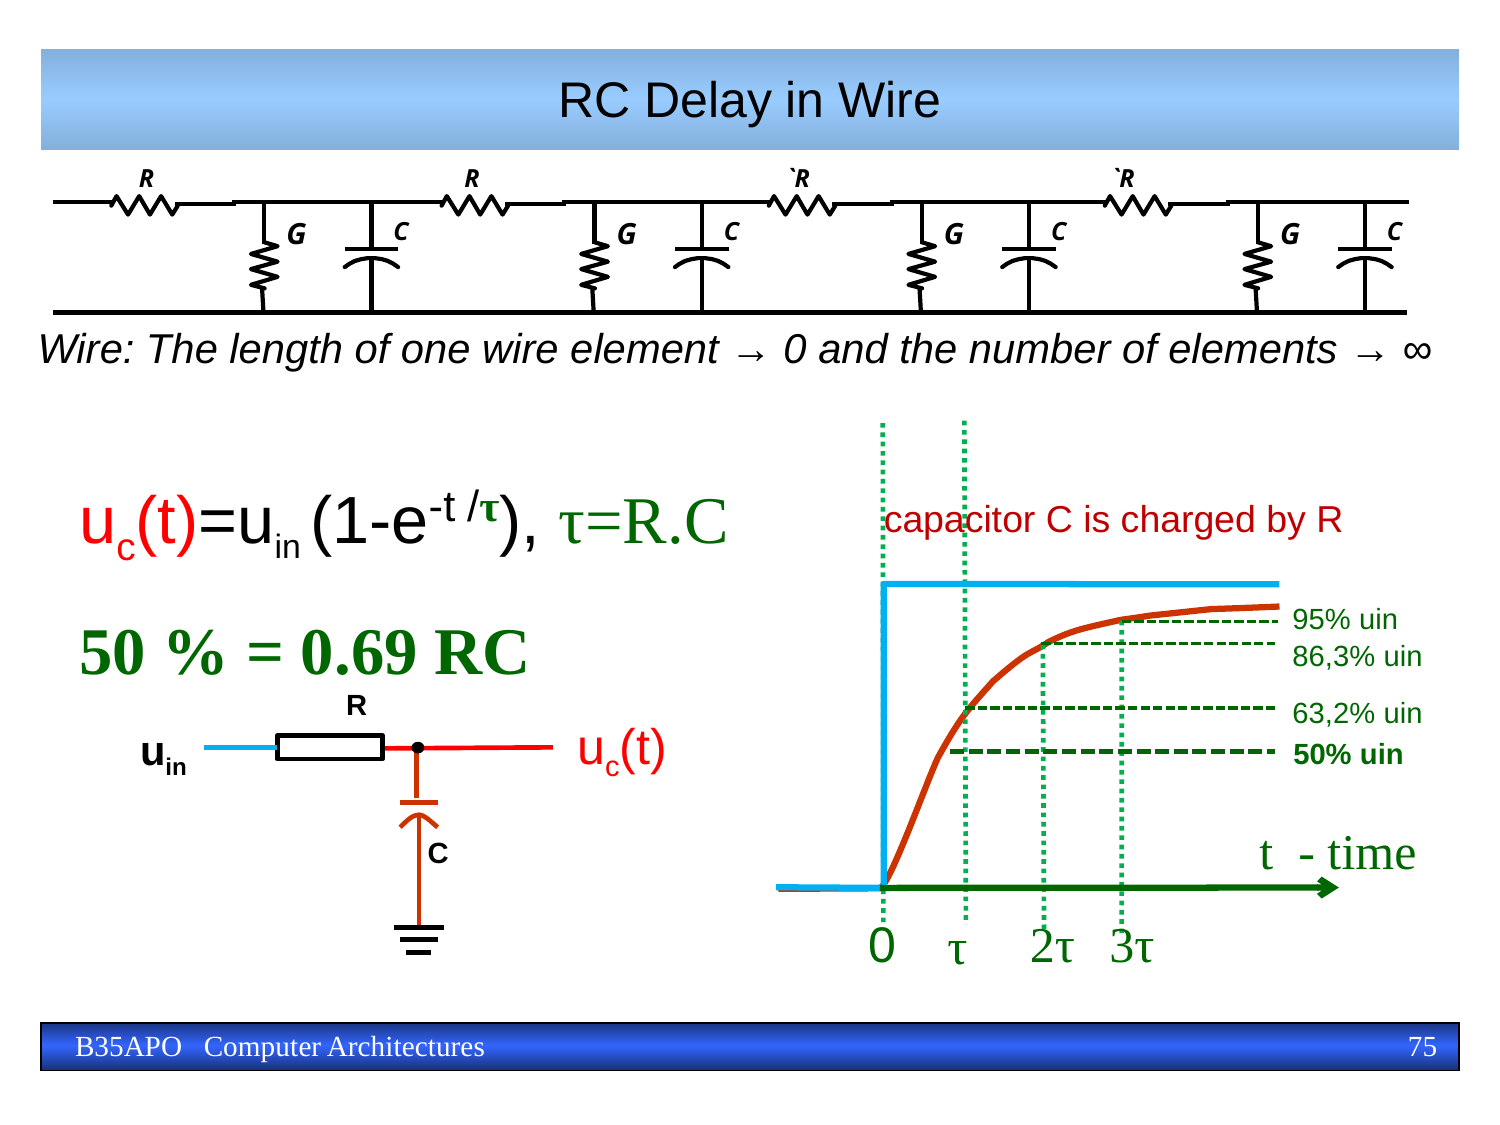

# RC Delay in Wire
R
R
`R
`R
 G
 C
 G
 C
 G
 C
 G
 C
Wire: The length of one wire element → 0 and the number of elements → ∞
uc(t)=uin (1-e-t /τ), τ=R.C
50 % = 0.69 RC
capacitor C is charged by R
95% uin
86,3% uin
63,2% uin
50% uin
t - time
0
2τ
3τ
τ
R
uc(t)
 uin
C
B35APO Computer Architectures
75